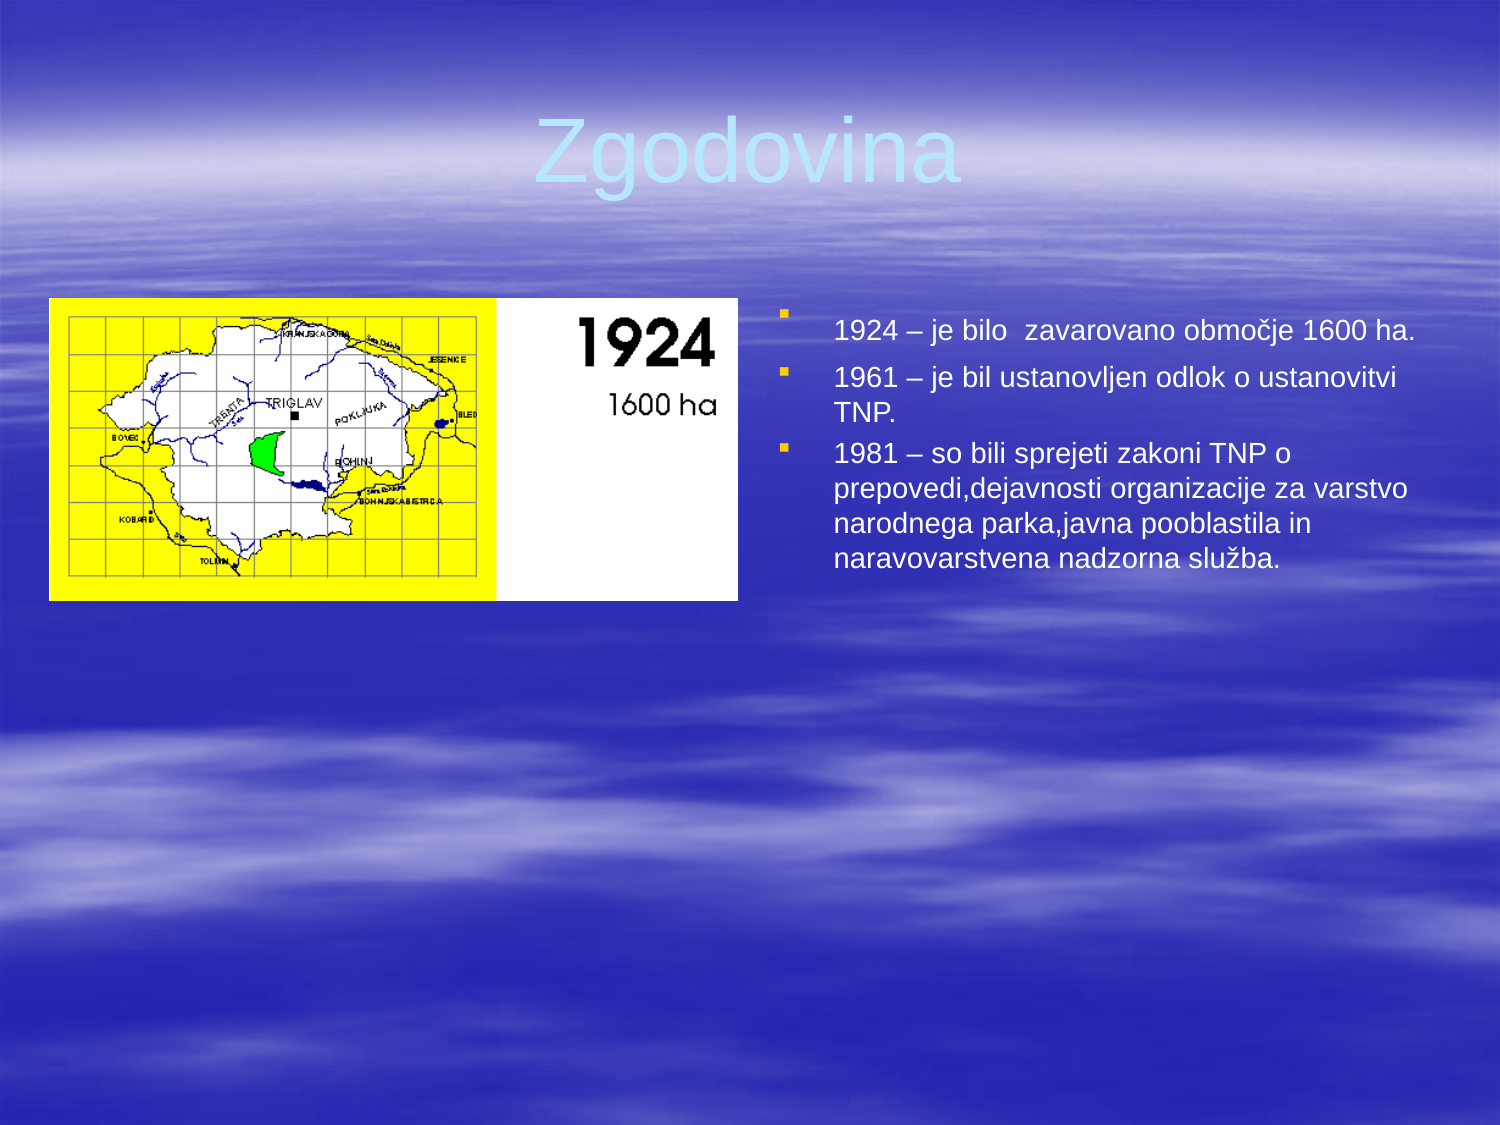

# Zgodovina
1924 – je bilo zavarovano območje 1600 ha.
1961 – je bil ustanovljen odlok o ustanovitvi TNP.
1981 – so bili sprejeti zakoni TNP o prepovedi,dejavnosti organizacije za varstvo narodnega parka,javna pooblastila in naravovarstvena nadzorna služba.